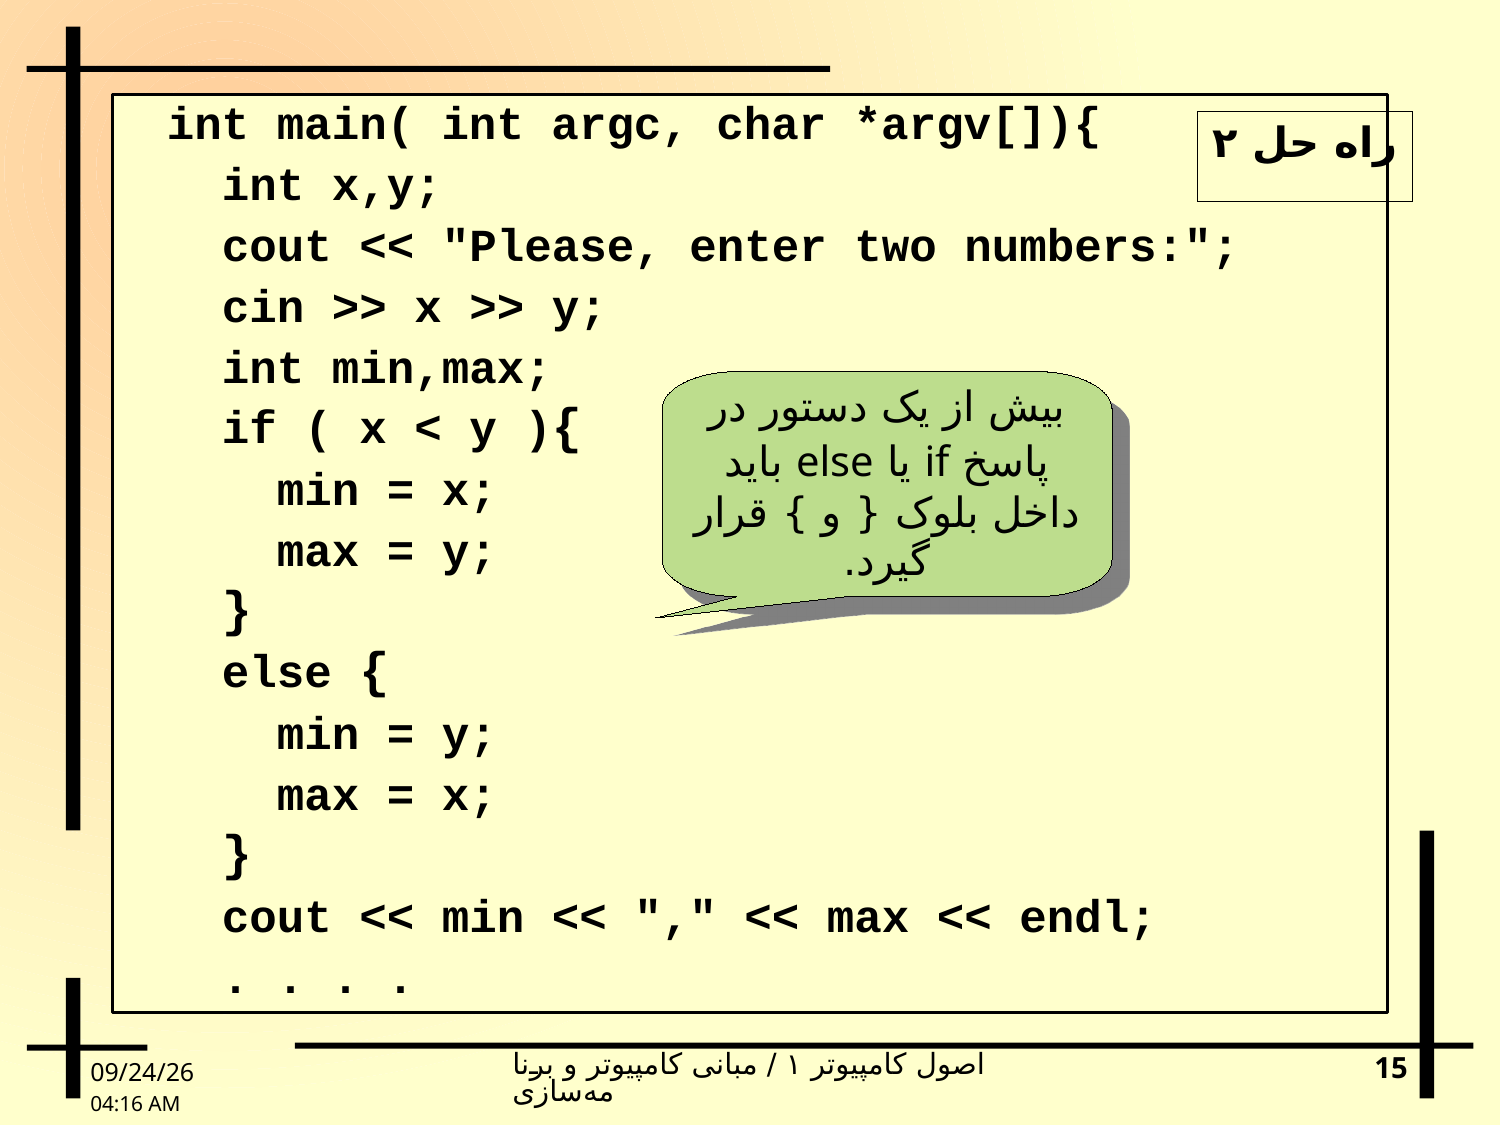

# int main( int argc, char *argv[]){
 int x,y;
 cout << "Please, enter two numbers:";
 cin >> x >> y;
 int min,max;
 if ( x < y ){
 min = x;
 max = y;
 }
 else {
 min = y;
 max = x;
 }
 cout << min << "," << max << endl;
 . . . .
راه حل ۲
بیش از یک دستور در پاسخ if یا else باید داخل بلوک { و } قرار گیرد.
اصول کامپیوتر ۱ / مبانی کامپیوتر و برنامه‌سازی
15